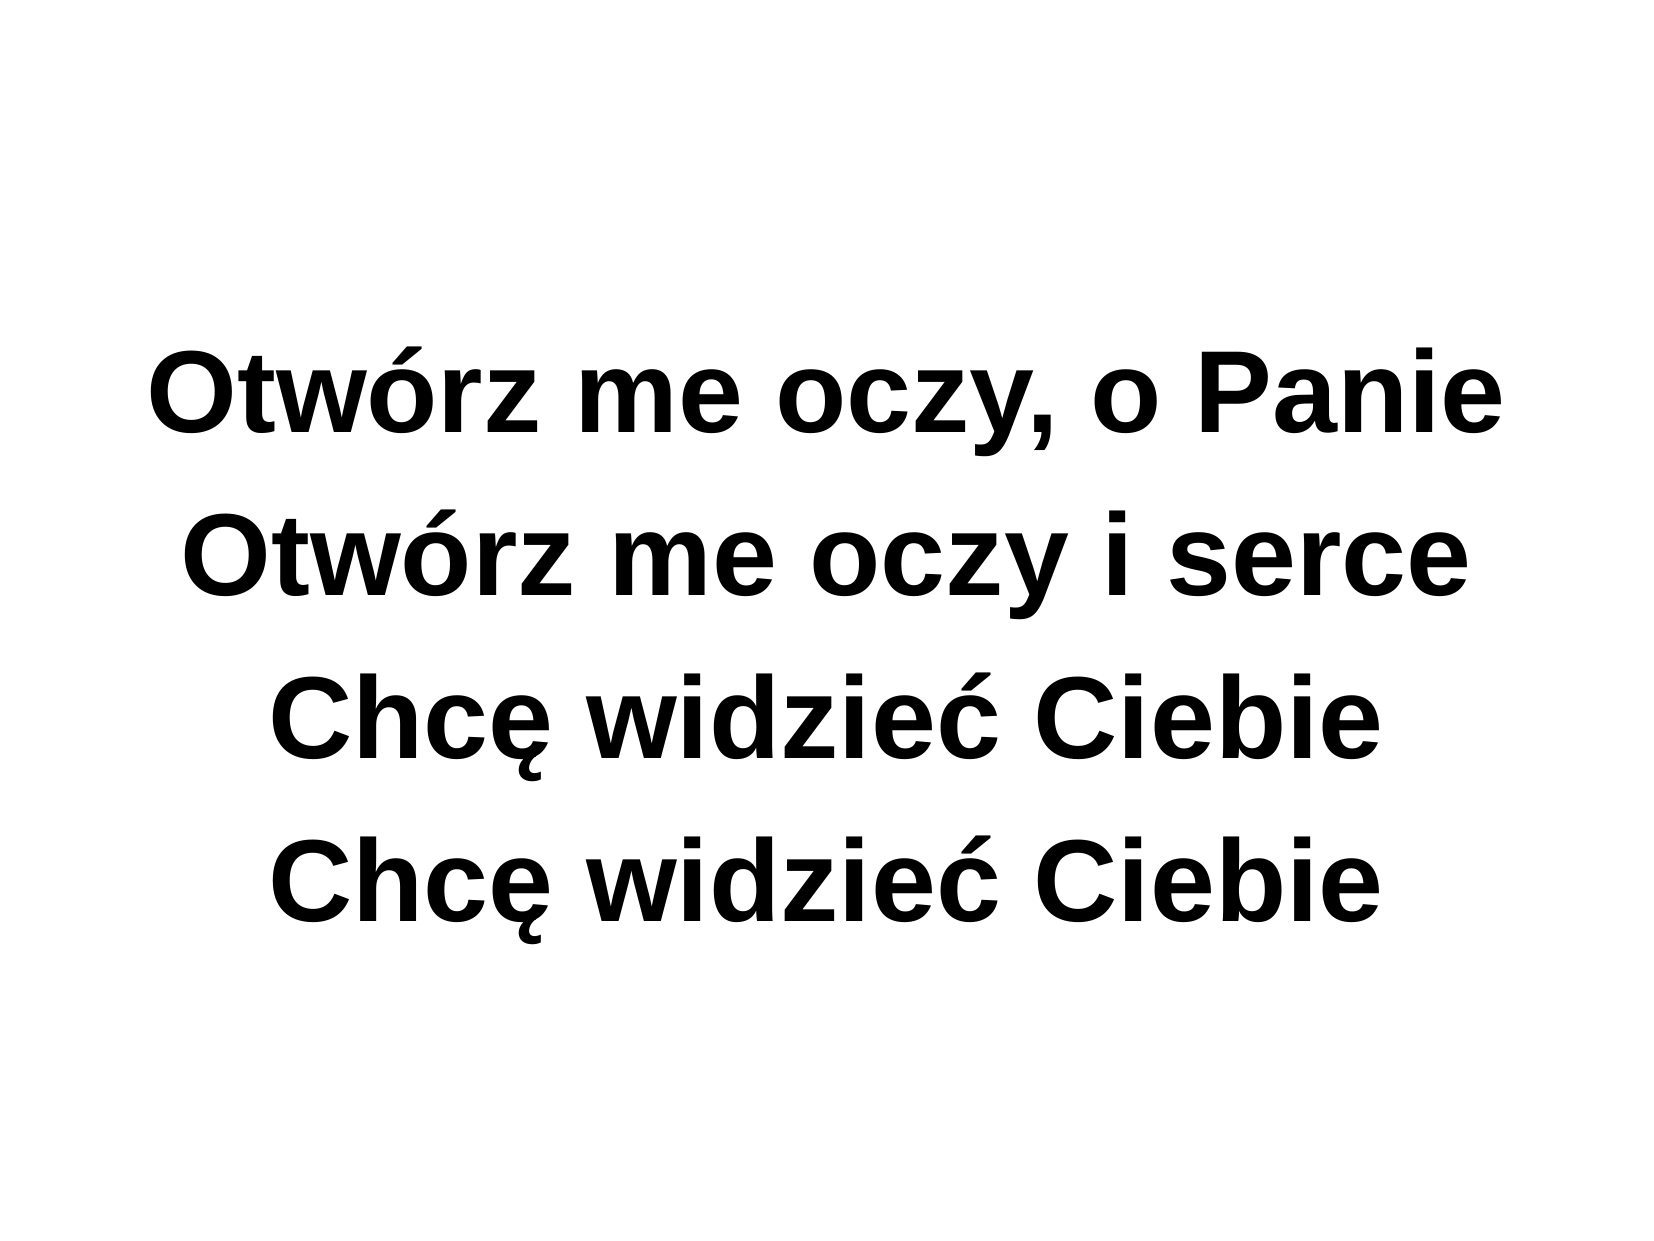

# Otwórz me oczy, o Panie
Otwórz me oczy i serce
Chcę widzieć Ciebie
Chcę widzieć Ciebie